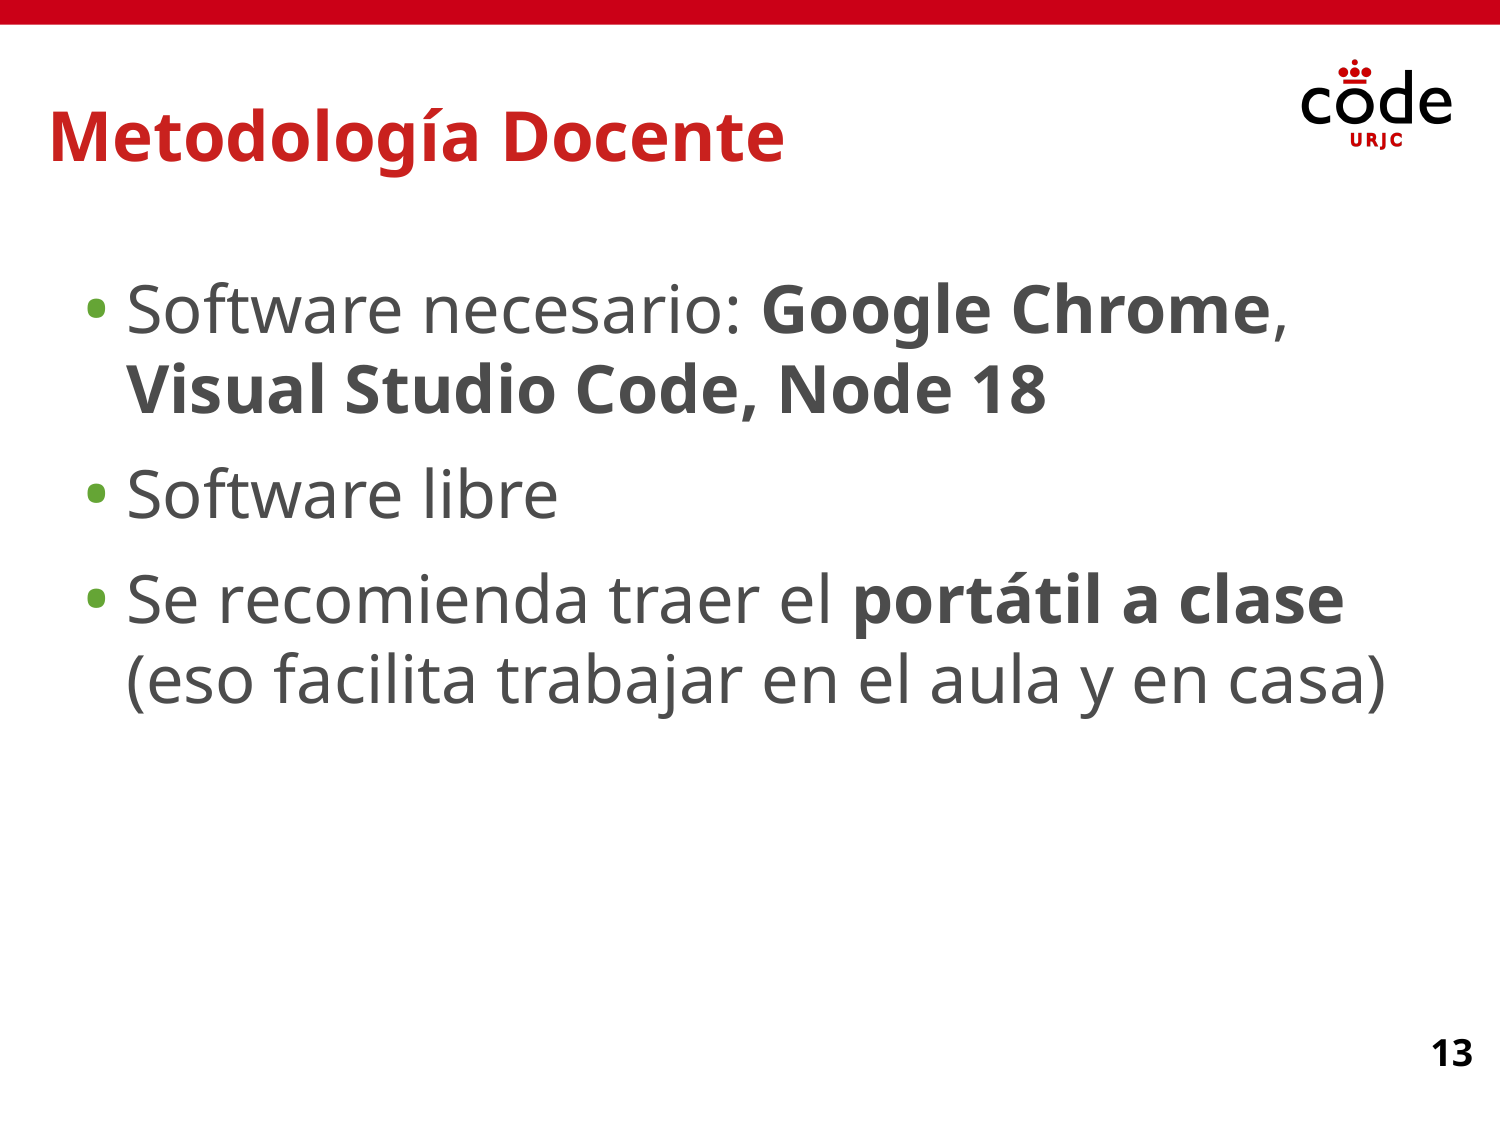

# Metodología Docente
Software necesario: Google Chrome, Visual Studio Code, Node 18
Software libre
Se recomienda traer el portátil a clase (eso facilita trabajar en el aula y en casa)
13